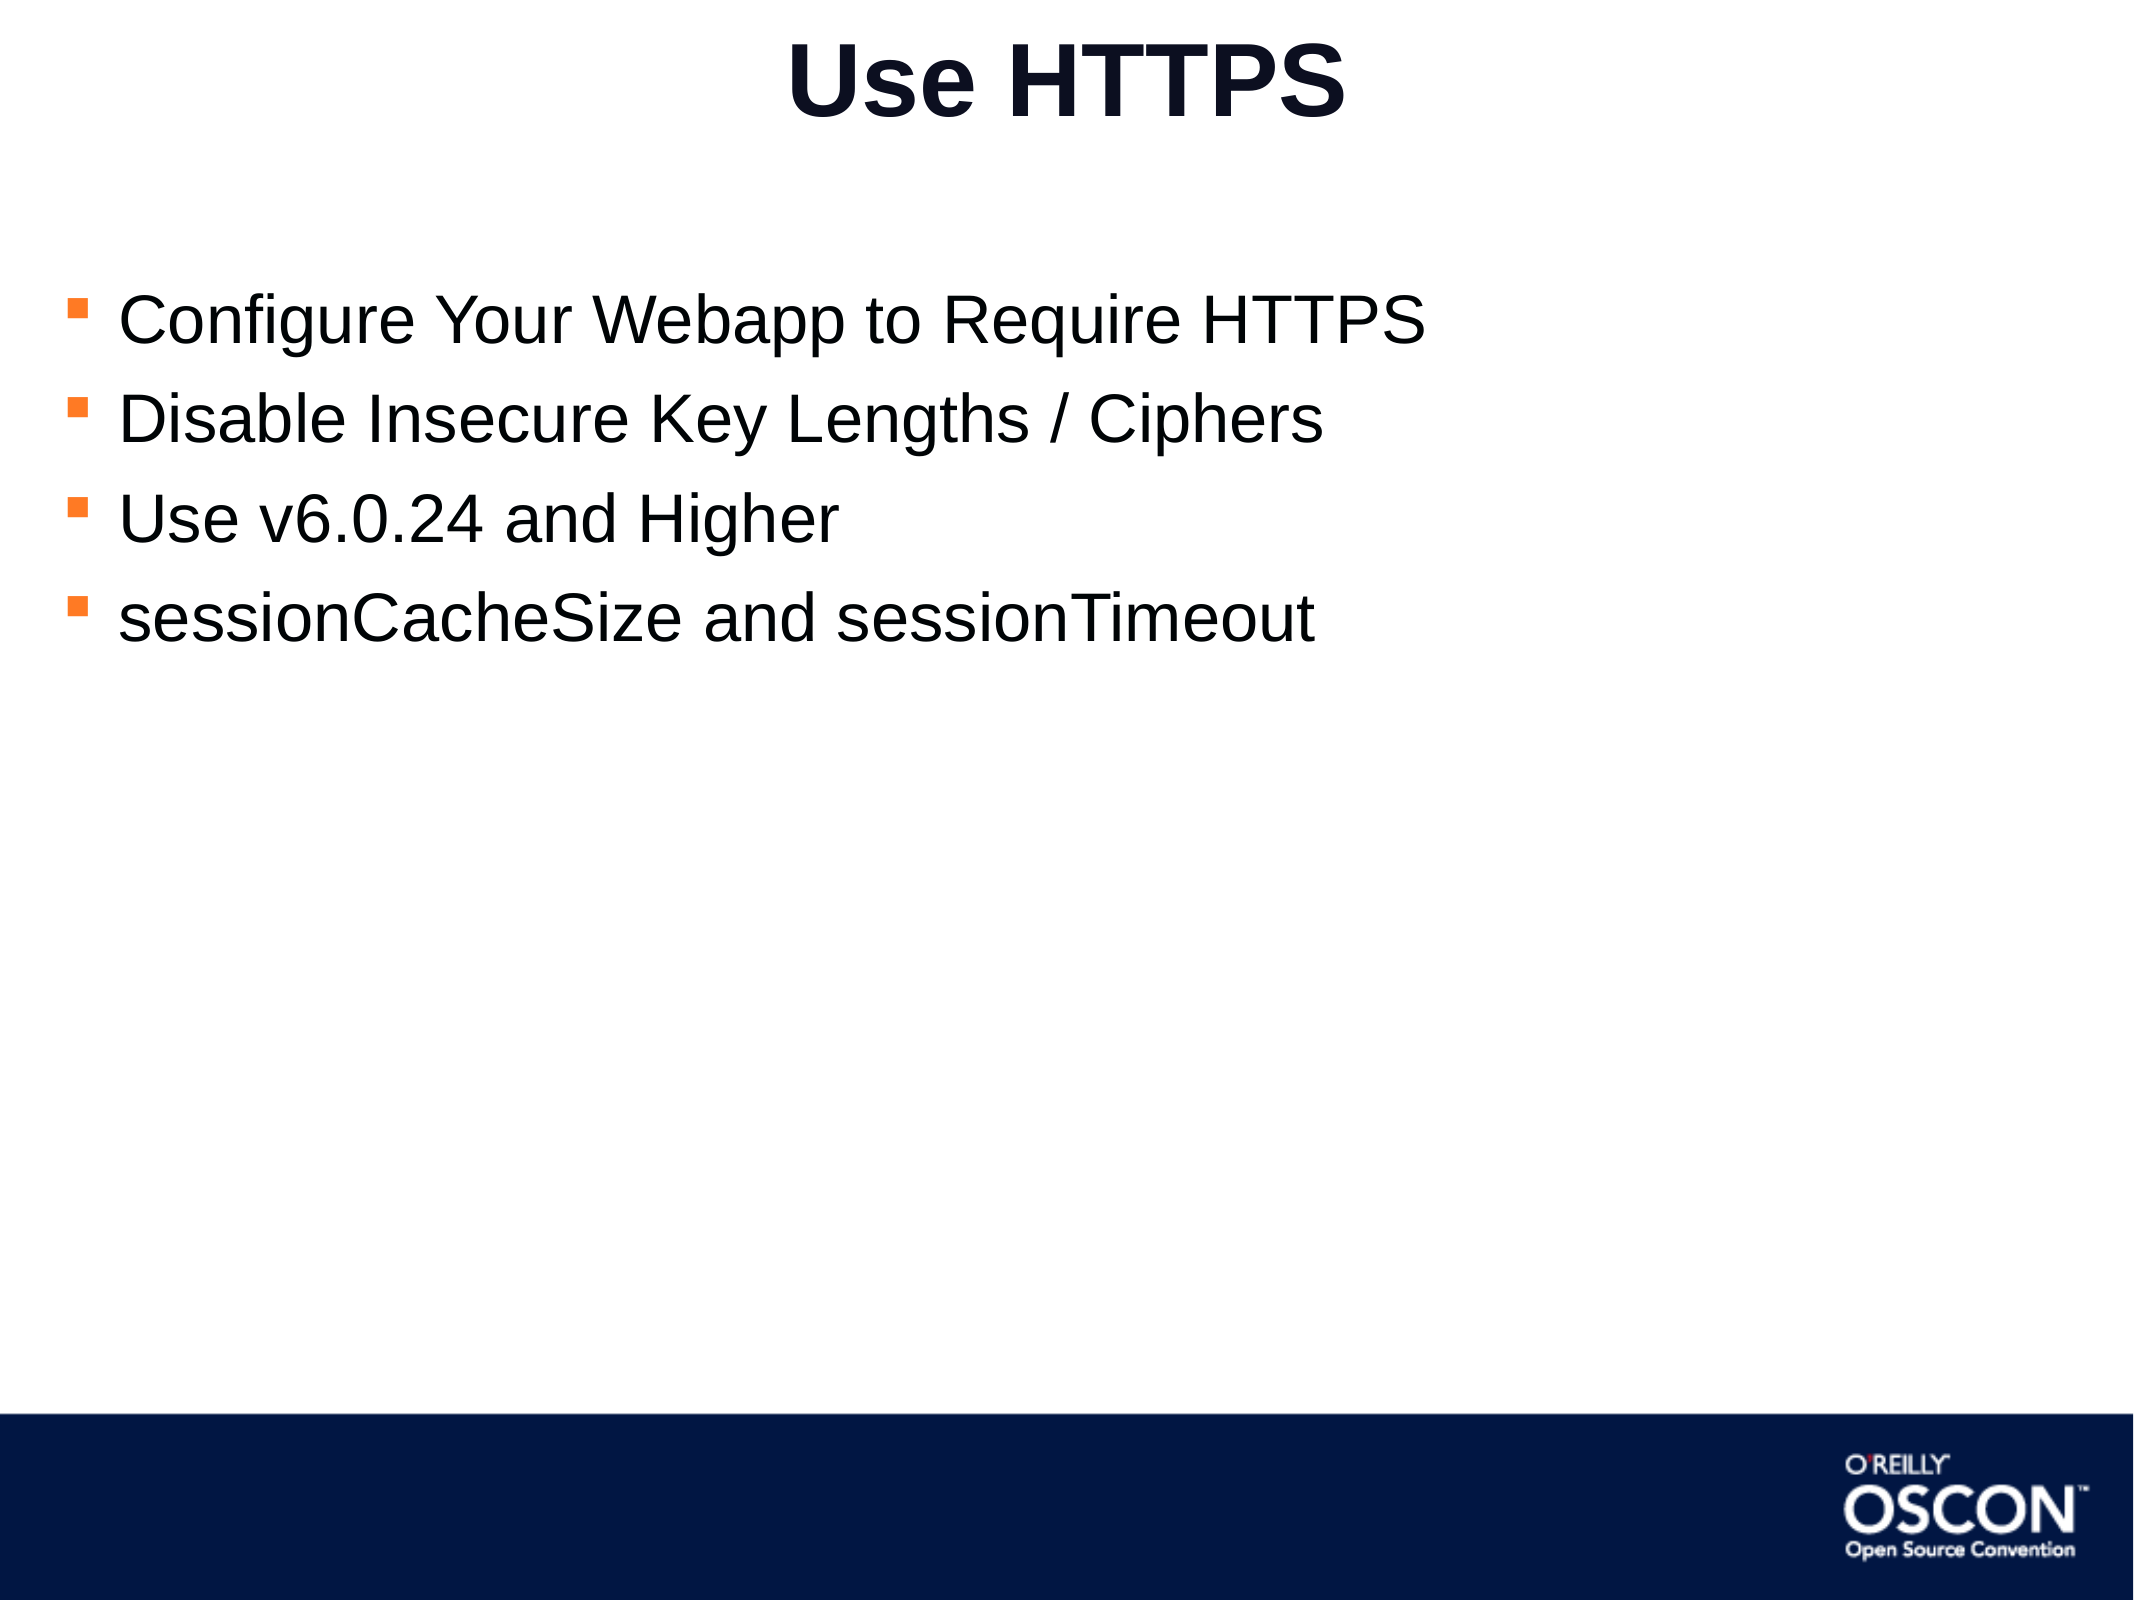

# Use HTTPS
Configure Your Webapp to Require HTTPS
Disable Insecure Key Lengths / Ciphers
Use v6.0.24 and Higher
sessionCacheSize and sessionTimeout